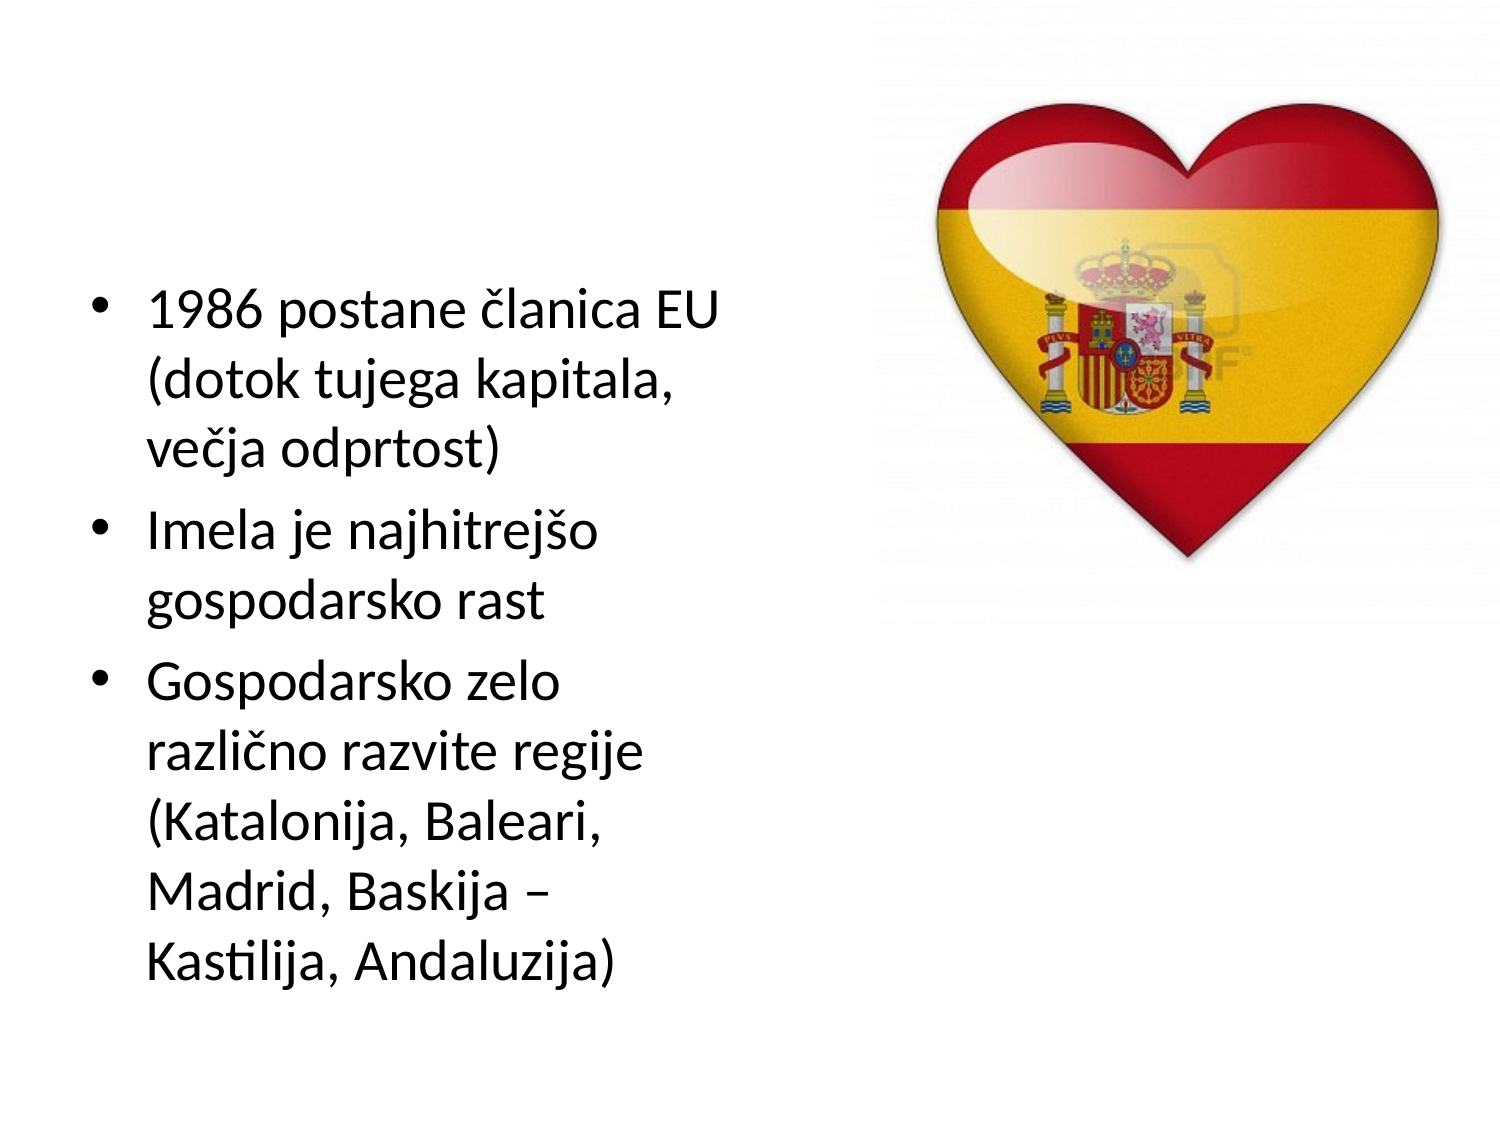

#
1986 postane članica EU (dotok tujega kapitala, večja odprtost)
Imela je najhitrejšo gospodarsko rast
Gospodarsko zelo različno razvite regije (Katalonija, Baleari, Madrid, Baskija – Kastilija, Andaluzija)